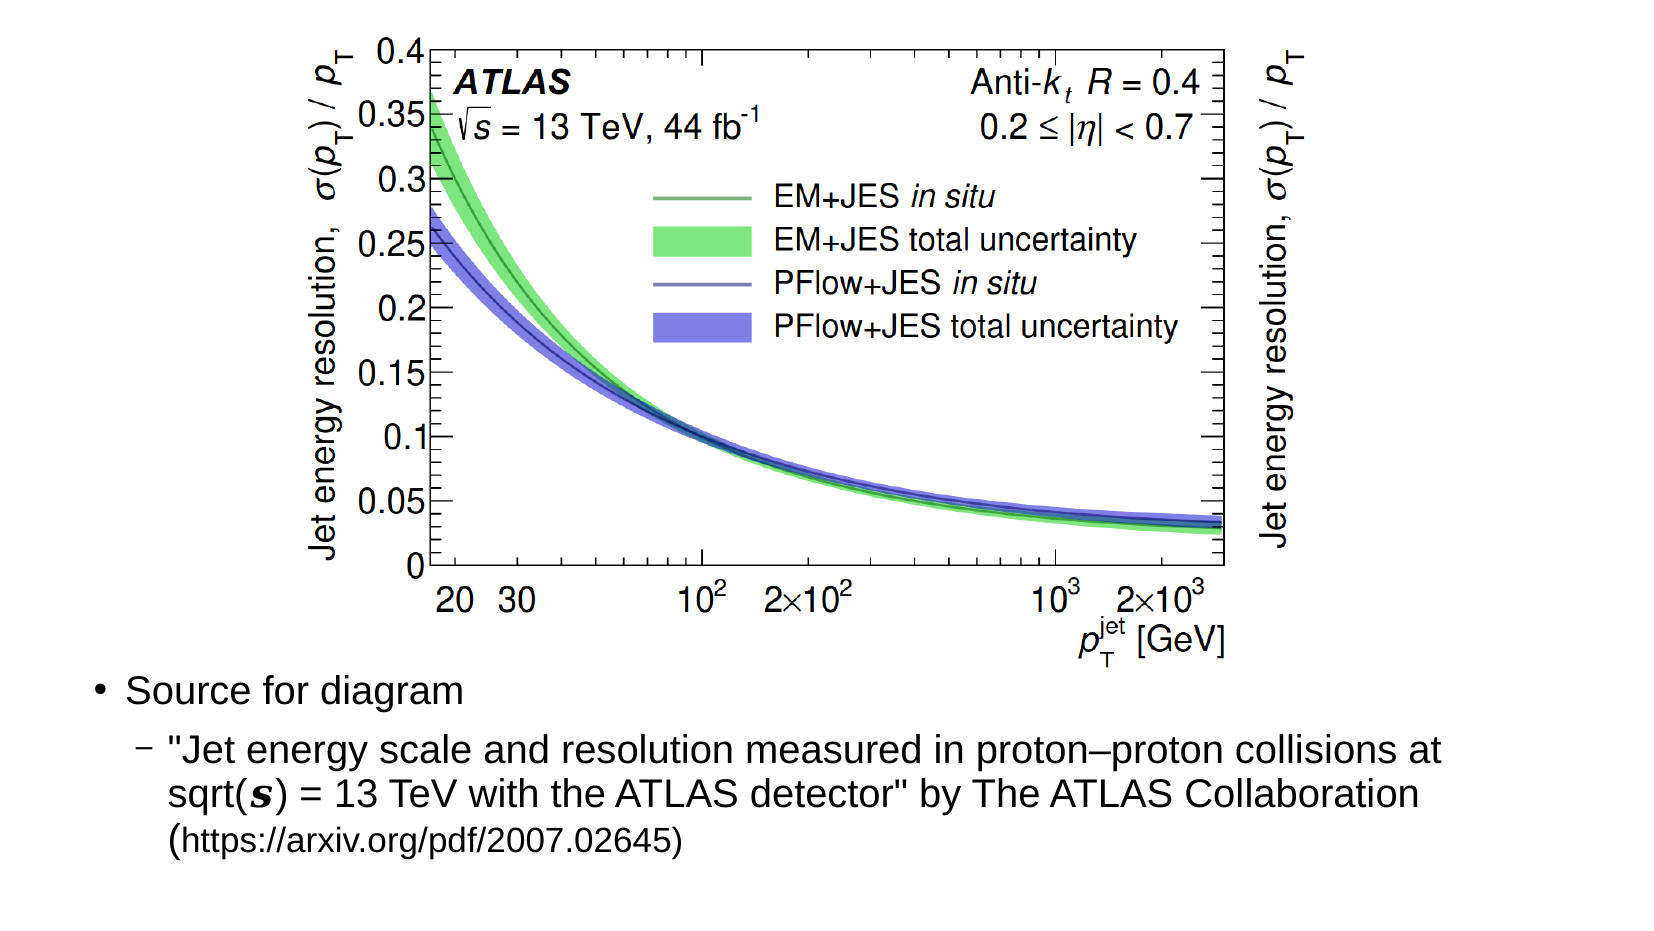

#
Source for diagram
"Jet energy scale and resolution measured in proton–proton collisions at sqrt(𝒔) = 13 TeV with the ATLAS detector" by The ATLAS Collaboration (https://arxiv.org/pdf/2007.02645)